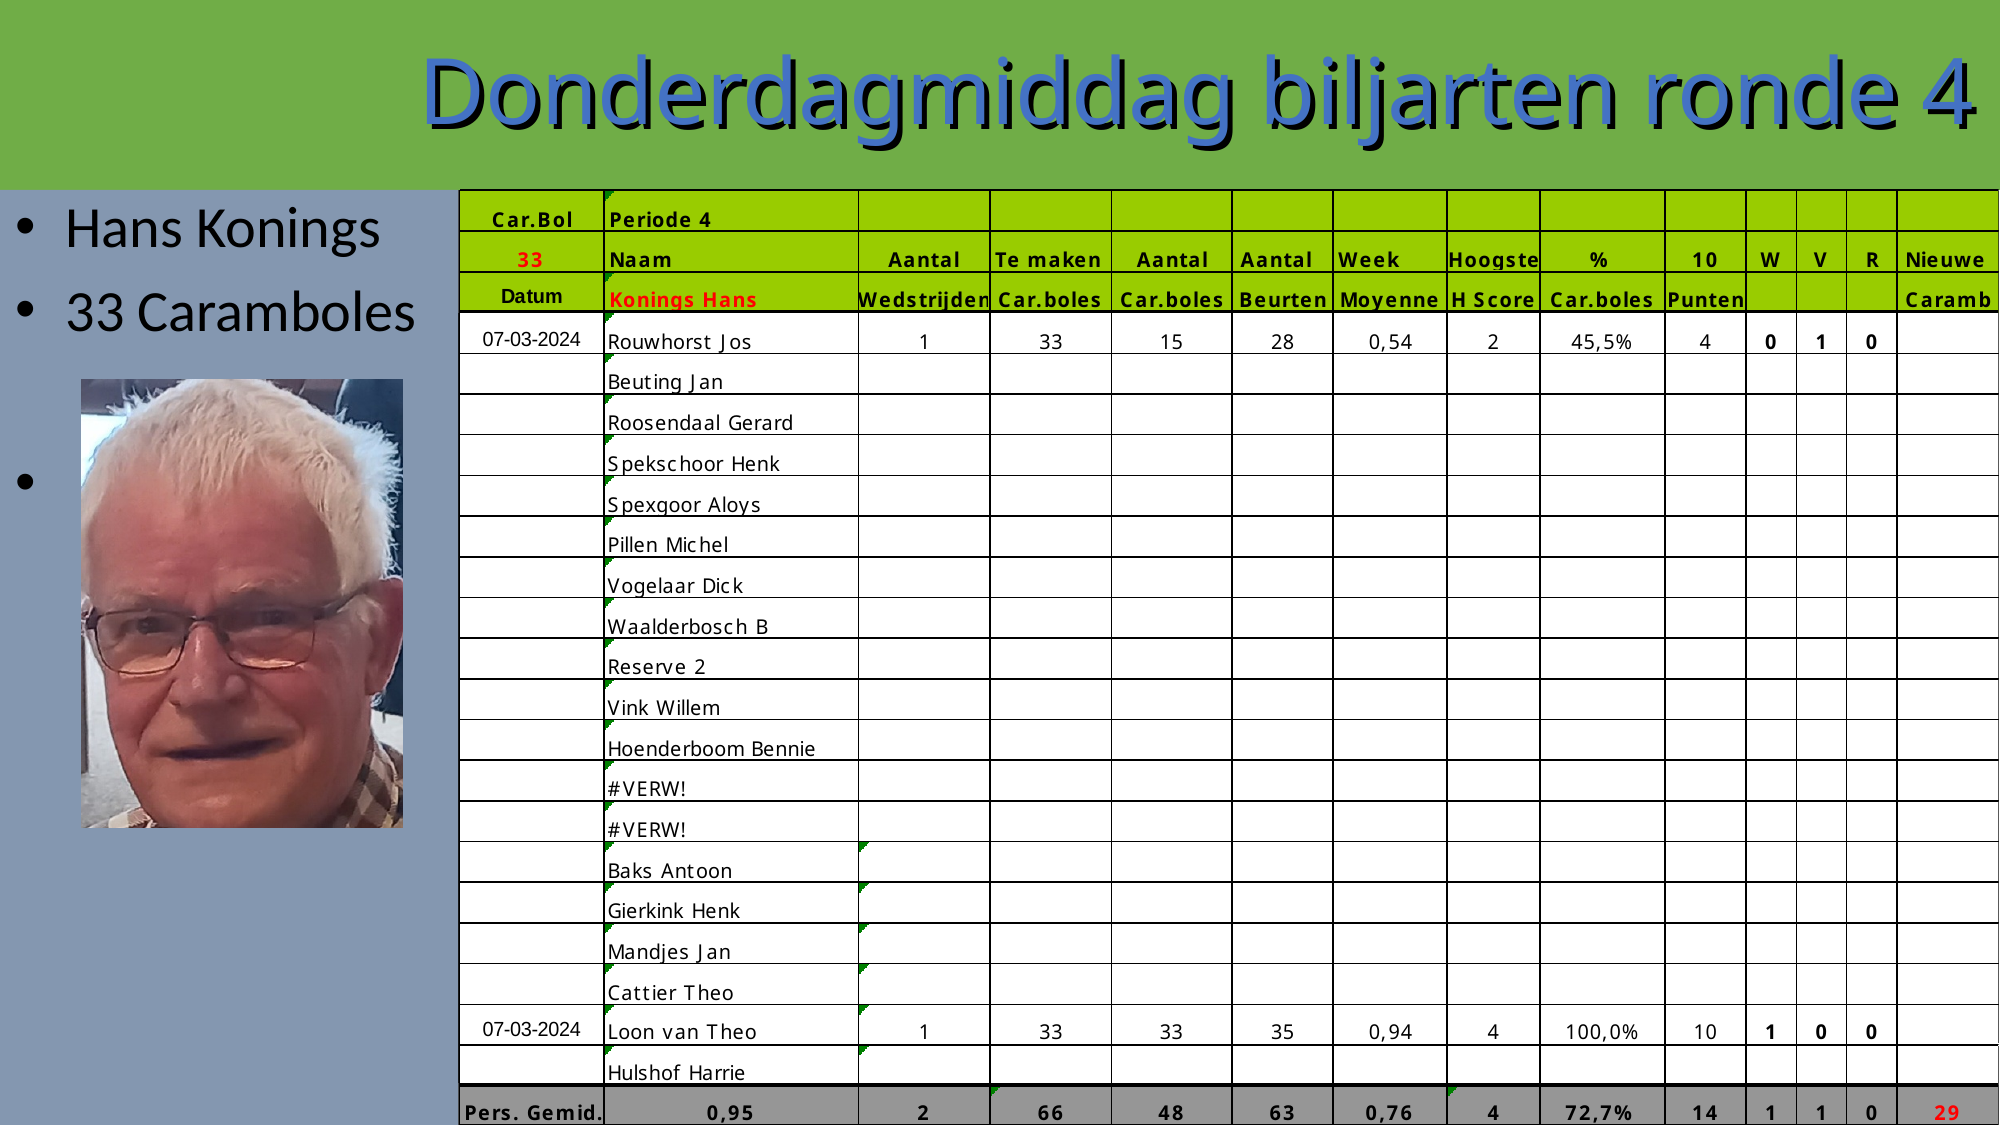

# Donderdagmiddag biljarten ronde 4
 Hans Konings
 33 Caramboles